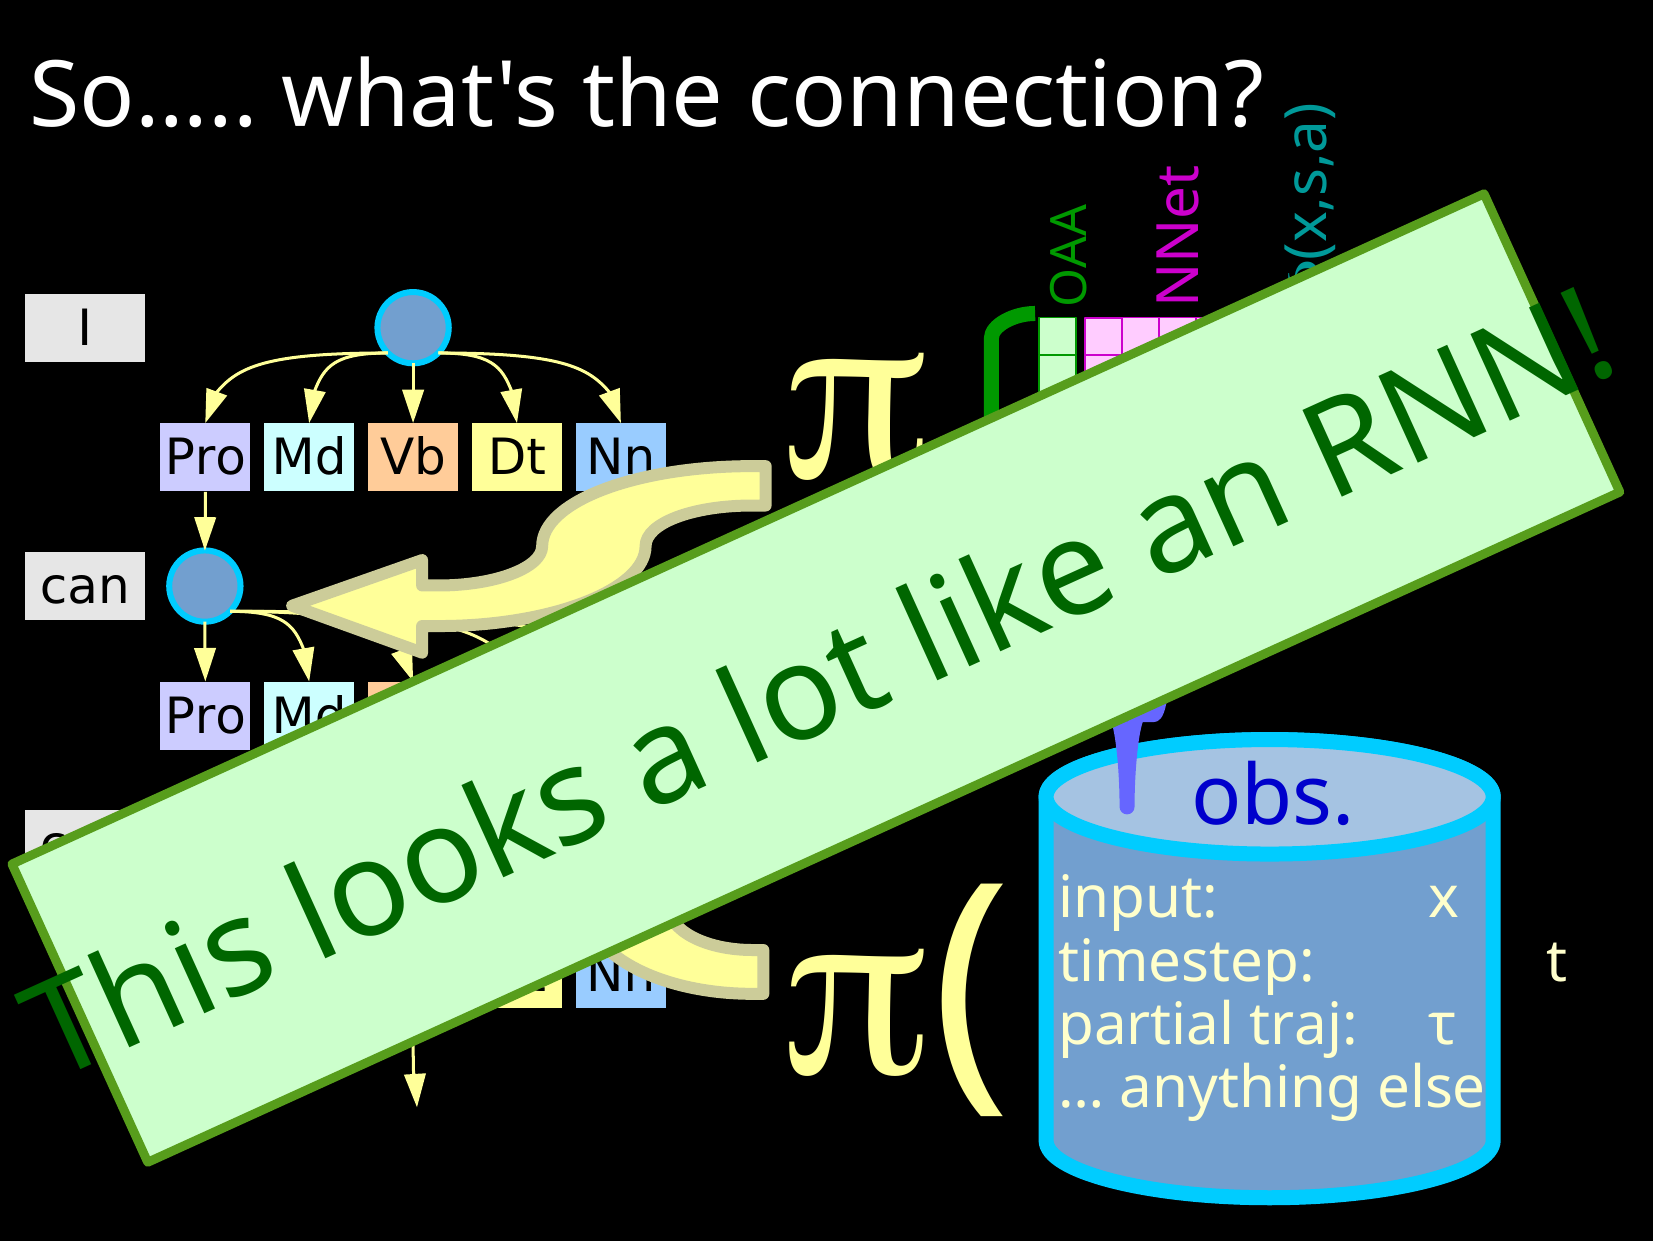

# So..... what's the connection?
Φ(x,s,a)
NNet
OAA
I
p
Pro
Md
Vb
Dt
Nn
This looks a lot like an RNN!
can
Pro
Md
Vb
Dt
Nn
obs.
input:		 x
timestep:		 t
partial traj:	 τ
… anything else
p( )
can
Pro
Md
Vb
Dt
Nn